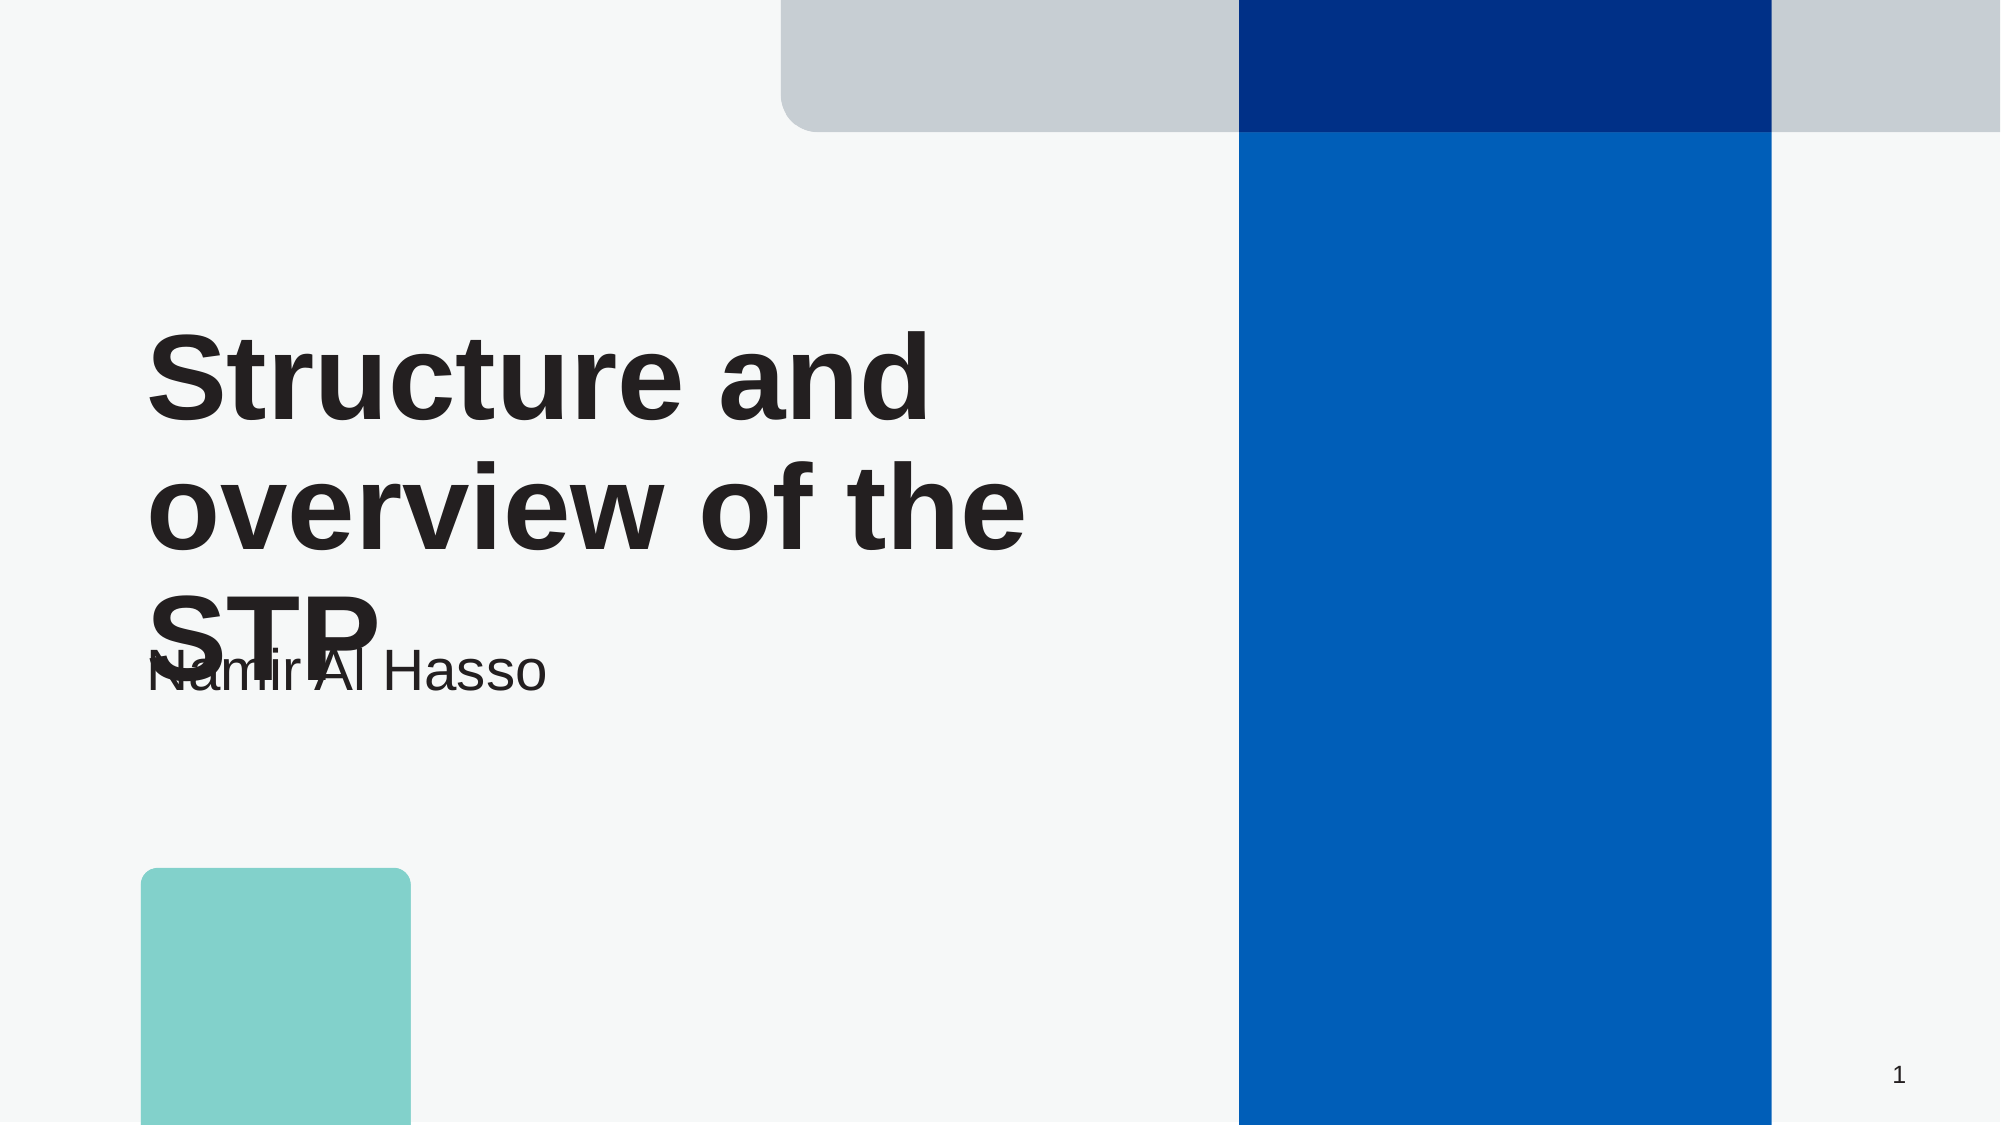

Structure and overview of the STP
# Namir Al Hasso